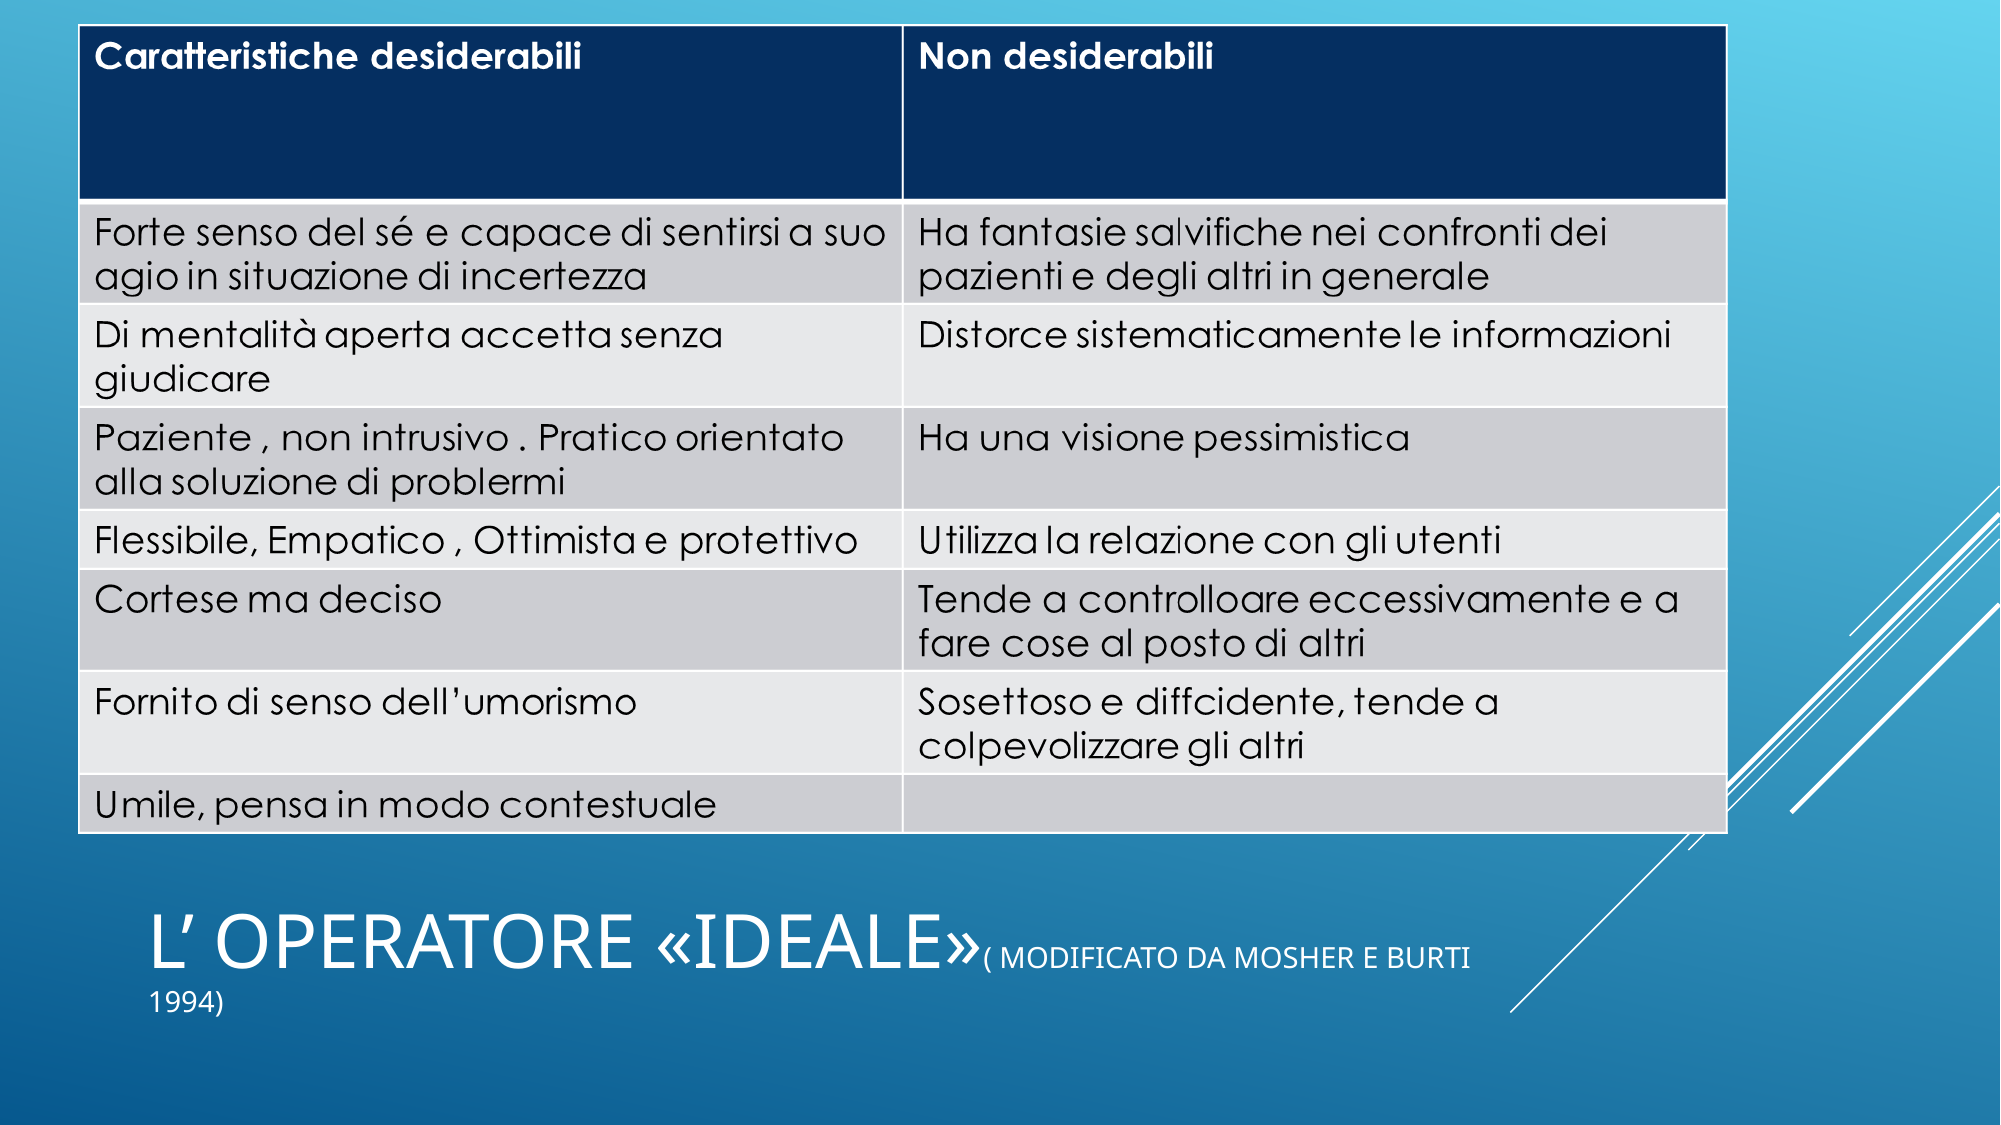

# L’ operatore «ideale»( modificato da mosher e Burti 1994)